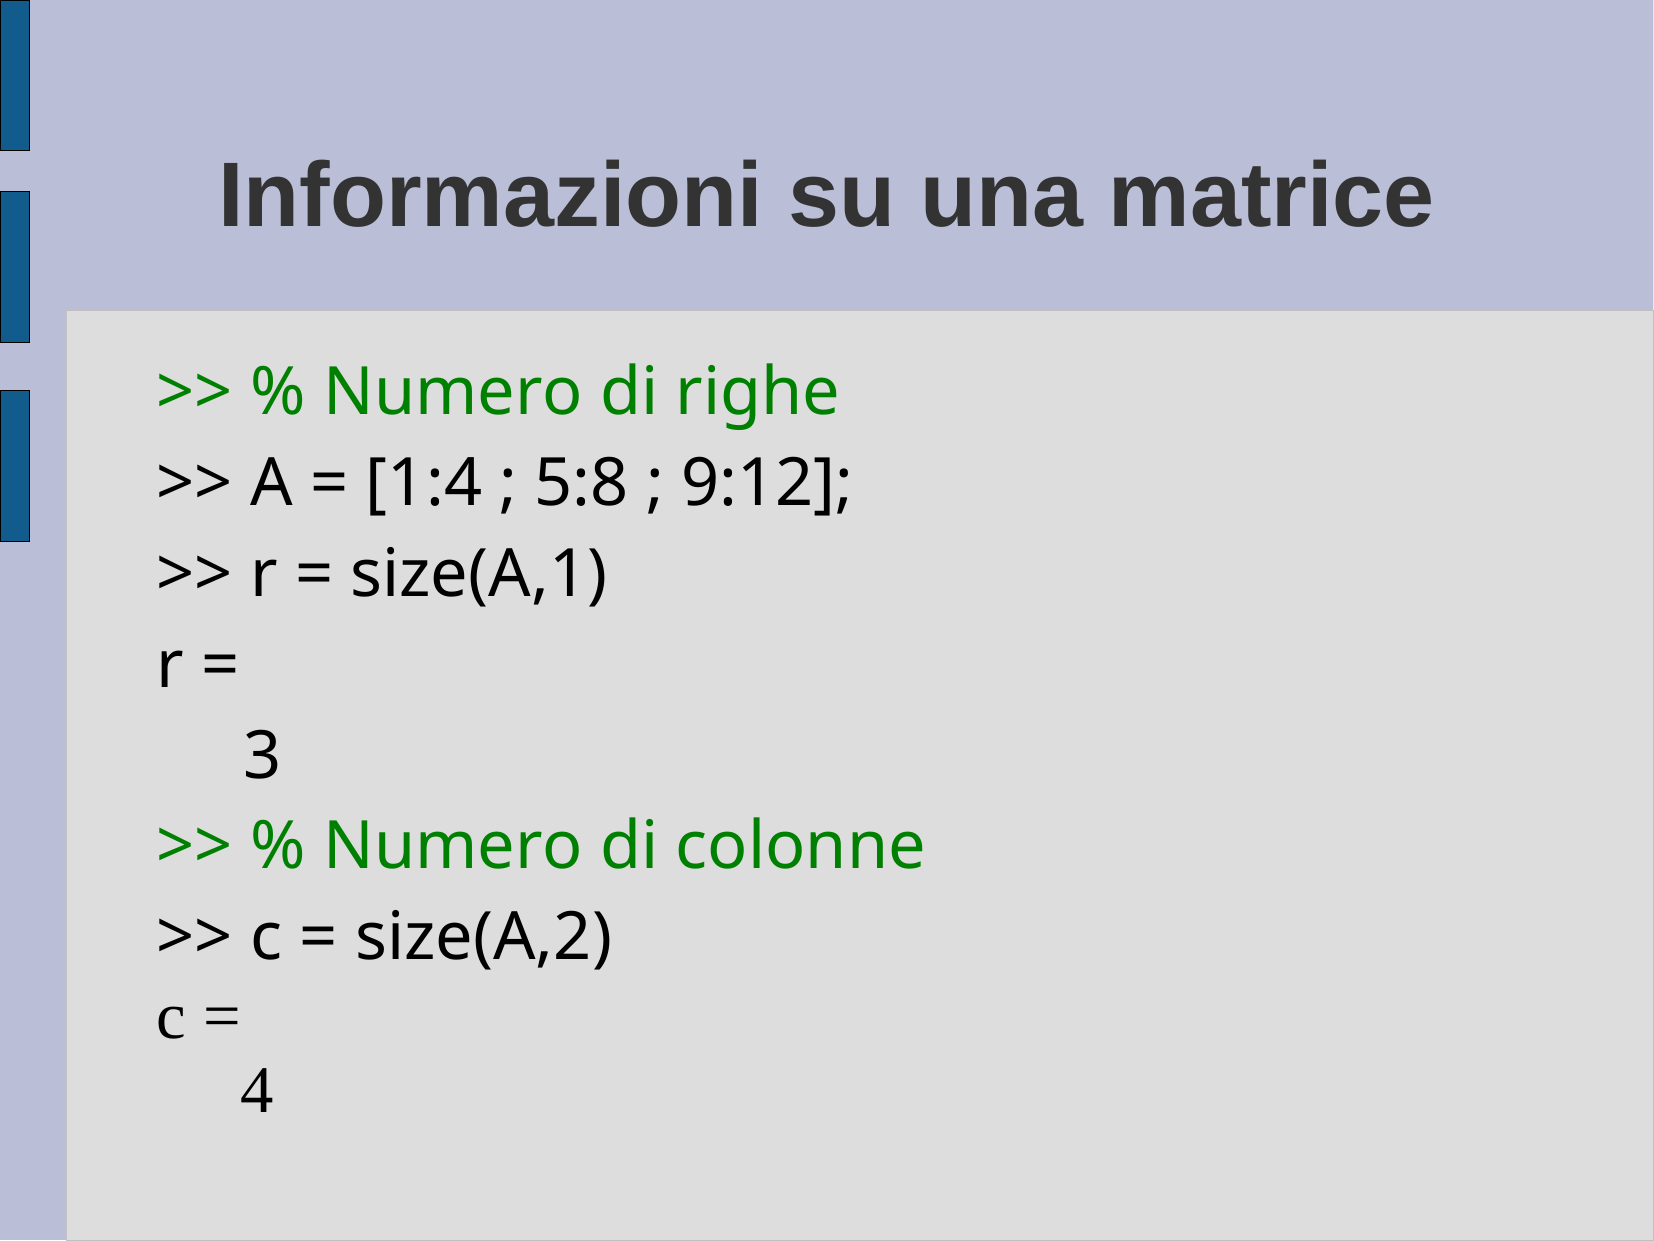

# Informazioni su una matrice
>> % Numero di righe
>> A = [1:4 ; 5:8 ; 9:12];
>> r = size(A,1)
r =
 3
>> % Numero di colonne
>> c = size(A,2)
c =
 4